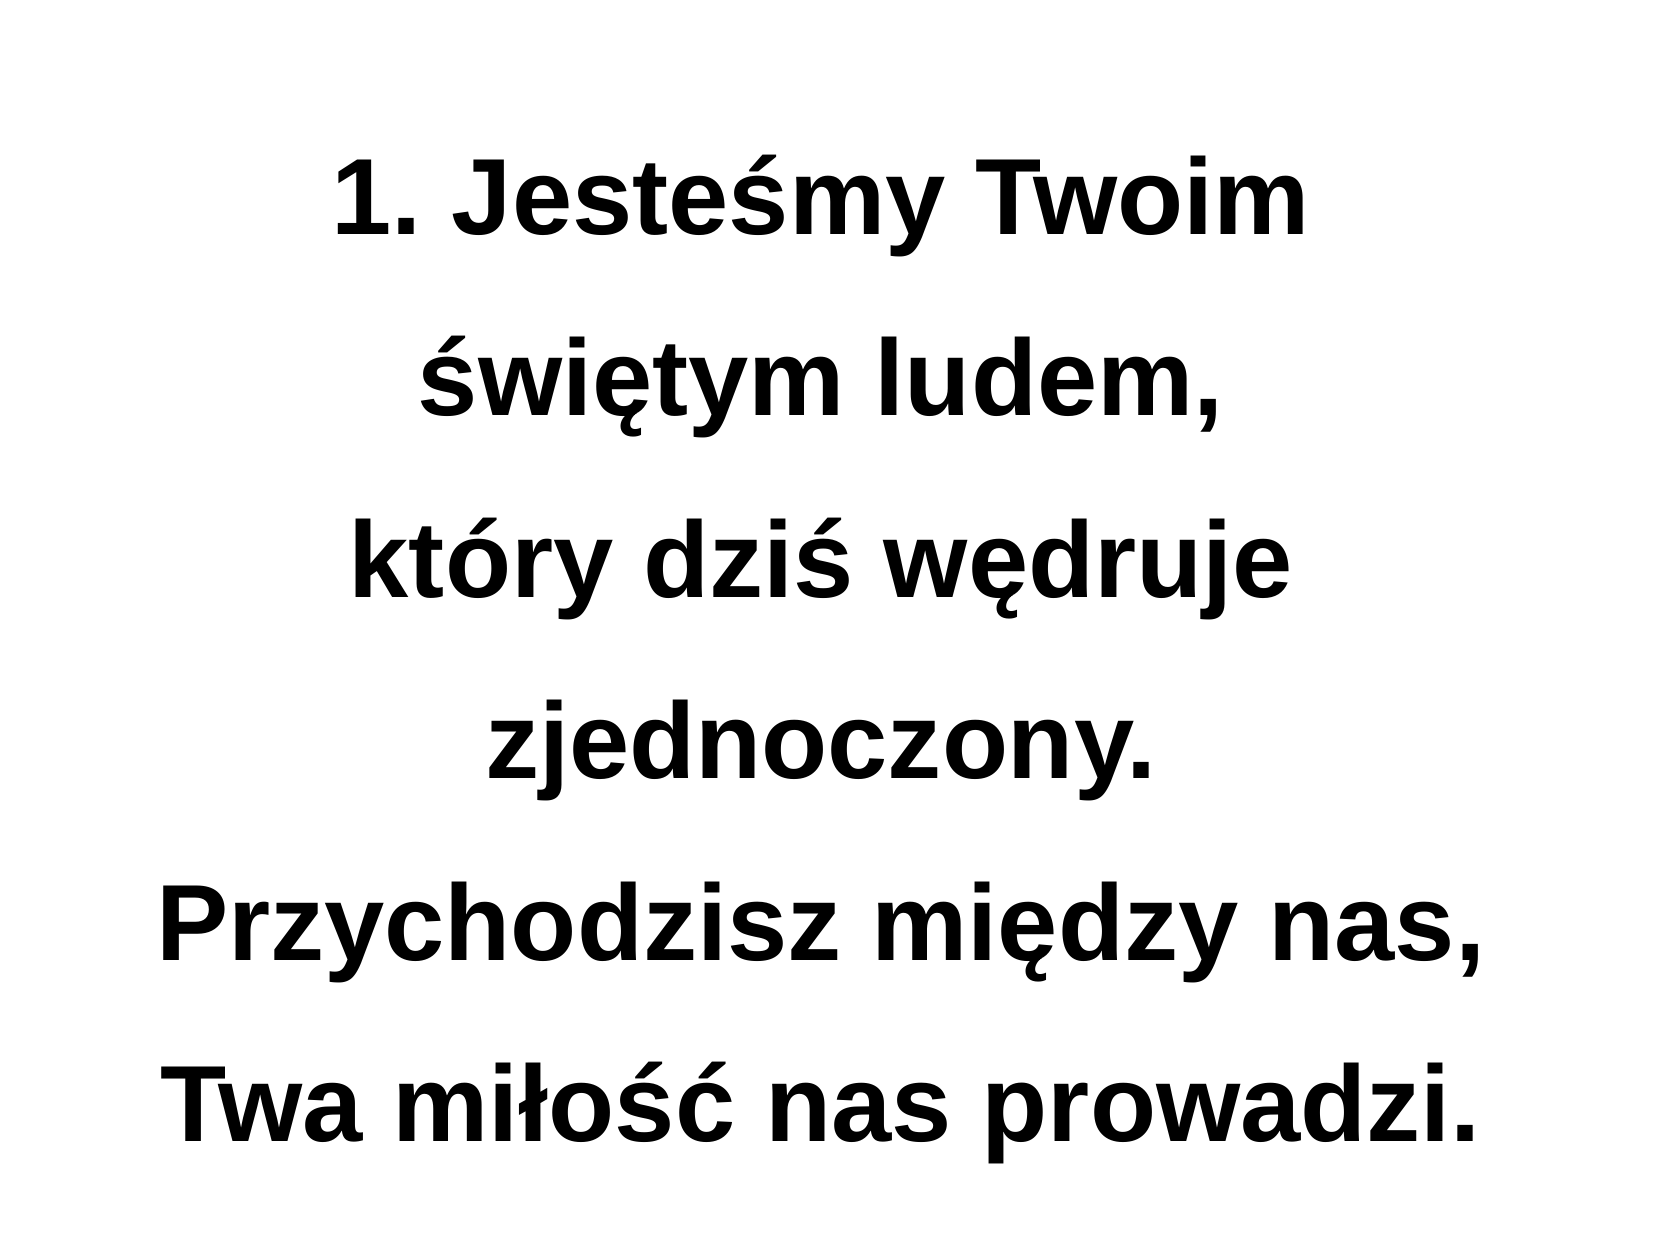

# 1. Jesteśmy Twoim
świętym ludem,
który dziś wędruje zjednoczony.
Przychodzisz między nas,
Twa miłość nas prowadzi.